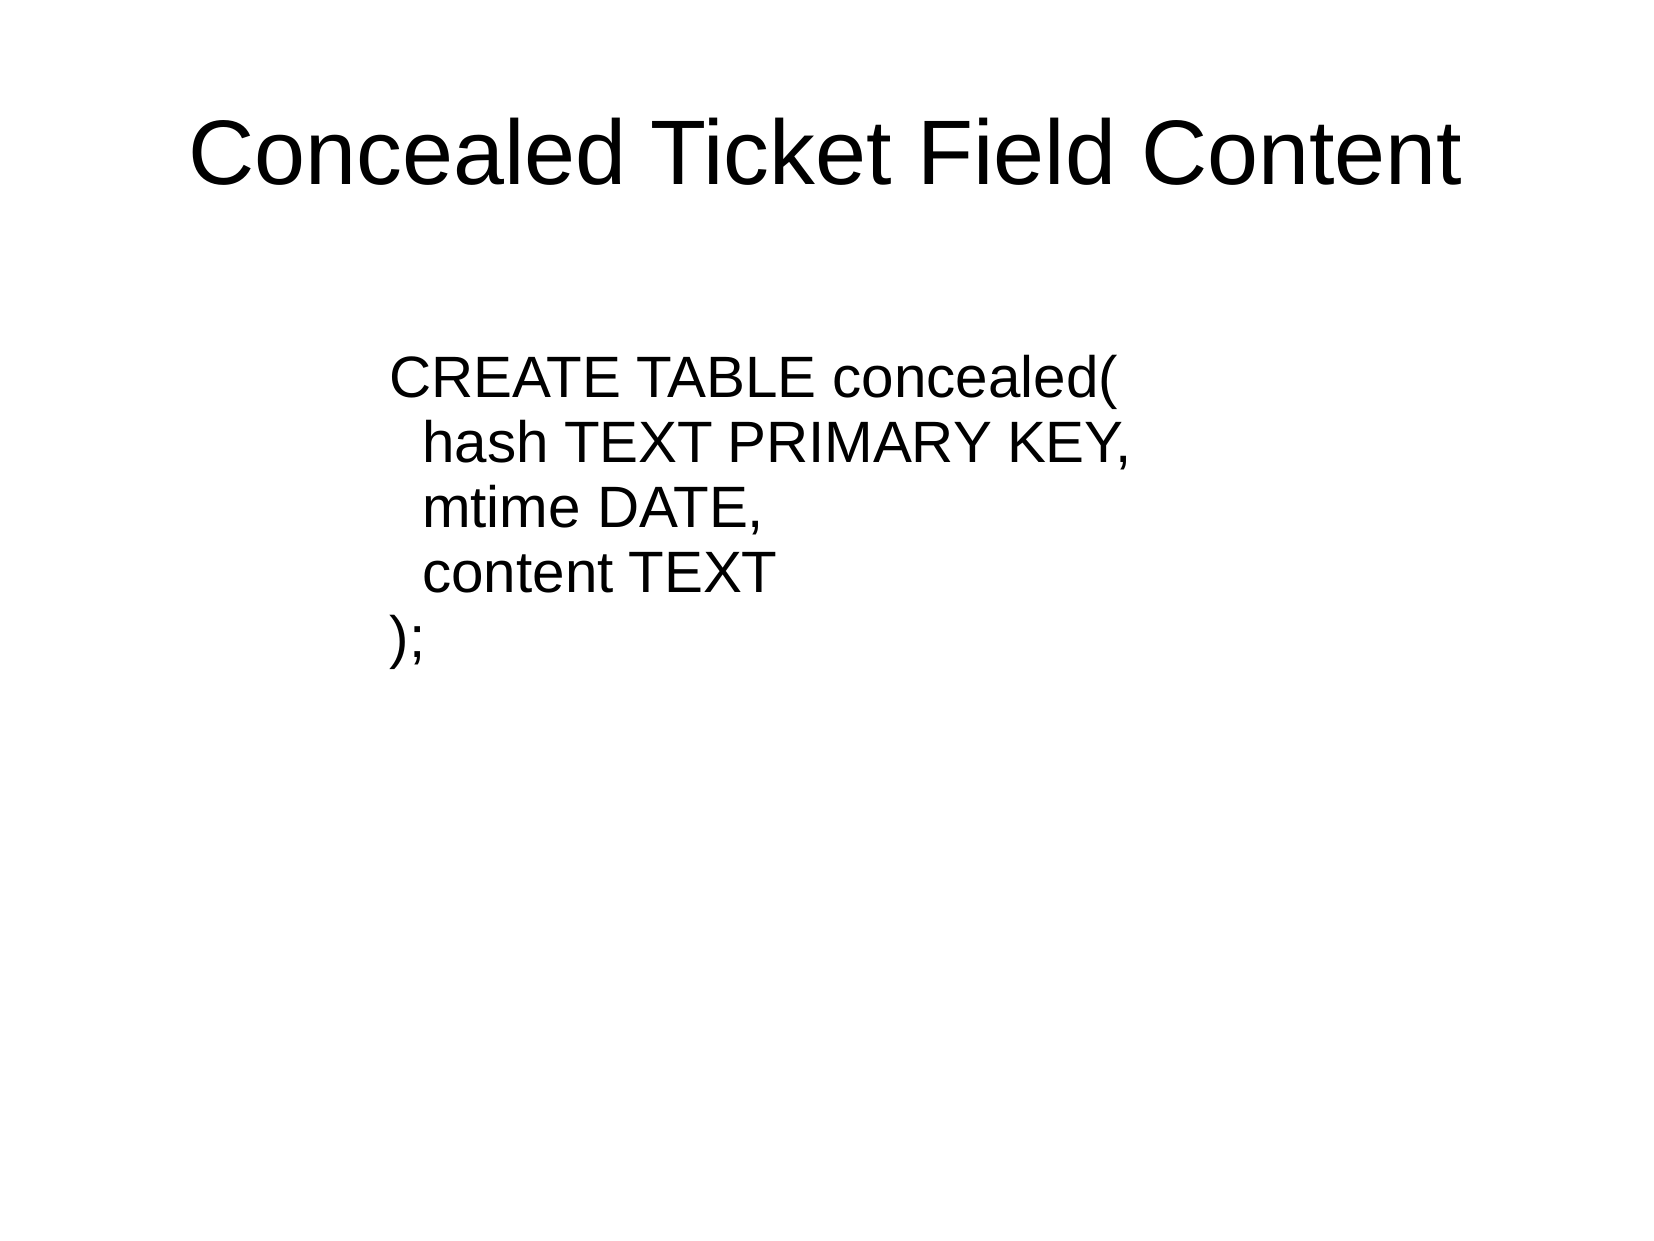

# Concealed Ticket Field Content
CREATE TABLE concealed(
 hash TEXT PRIMARY KEY,
 mtime DATE,
 content TEXT
);